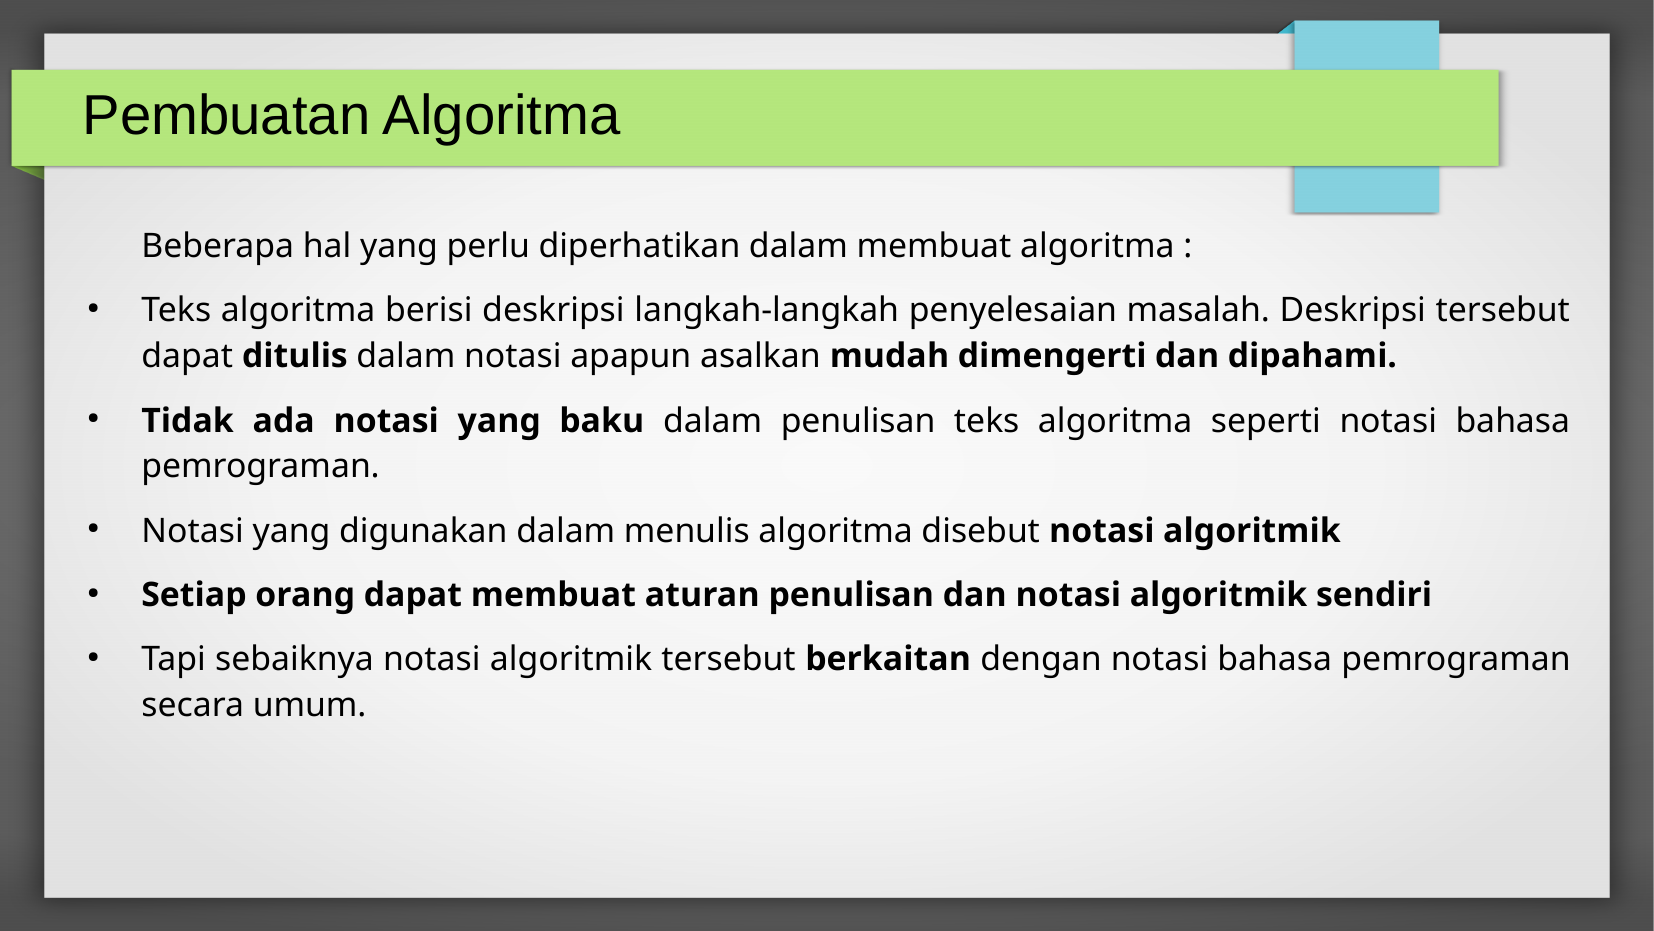

# Pembuatan Algoritma
Beberapa hal yang perlu diperhatikan dalam membuat algoritma :
Teks algoritma berisi deskripsi langkah-langkah penyelesaian masalah. Deskripsi tersebut dapat ditulis dalam notasi apapun asalkan mudah dimengerti dan dipahami.
Tidak ada notasi yang baku dalam penulisan teks algoritma seperti notasi bahasa pemrograman.
Notasi yang digunakan dalam menulis algoritma disebut notasi algoritmik
Setiap orang dapat membuat aturan penulisan dan notasi algoritmik sendiri
Tapi sebaiknya notasi algoritmik tersebut berkaitan dengan notasi bahasa pemrograman secara umum.